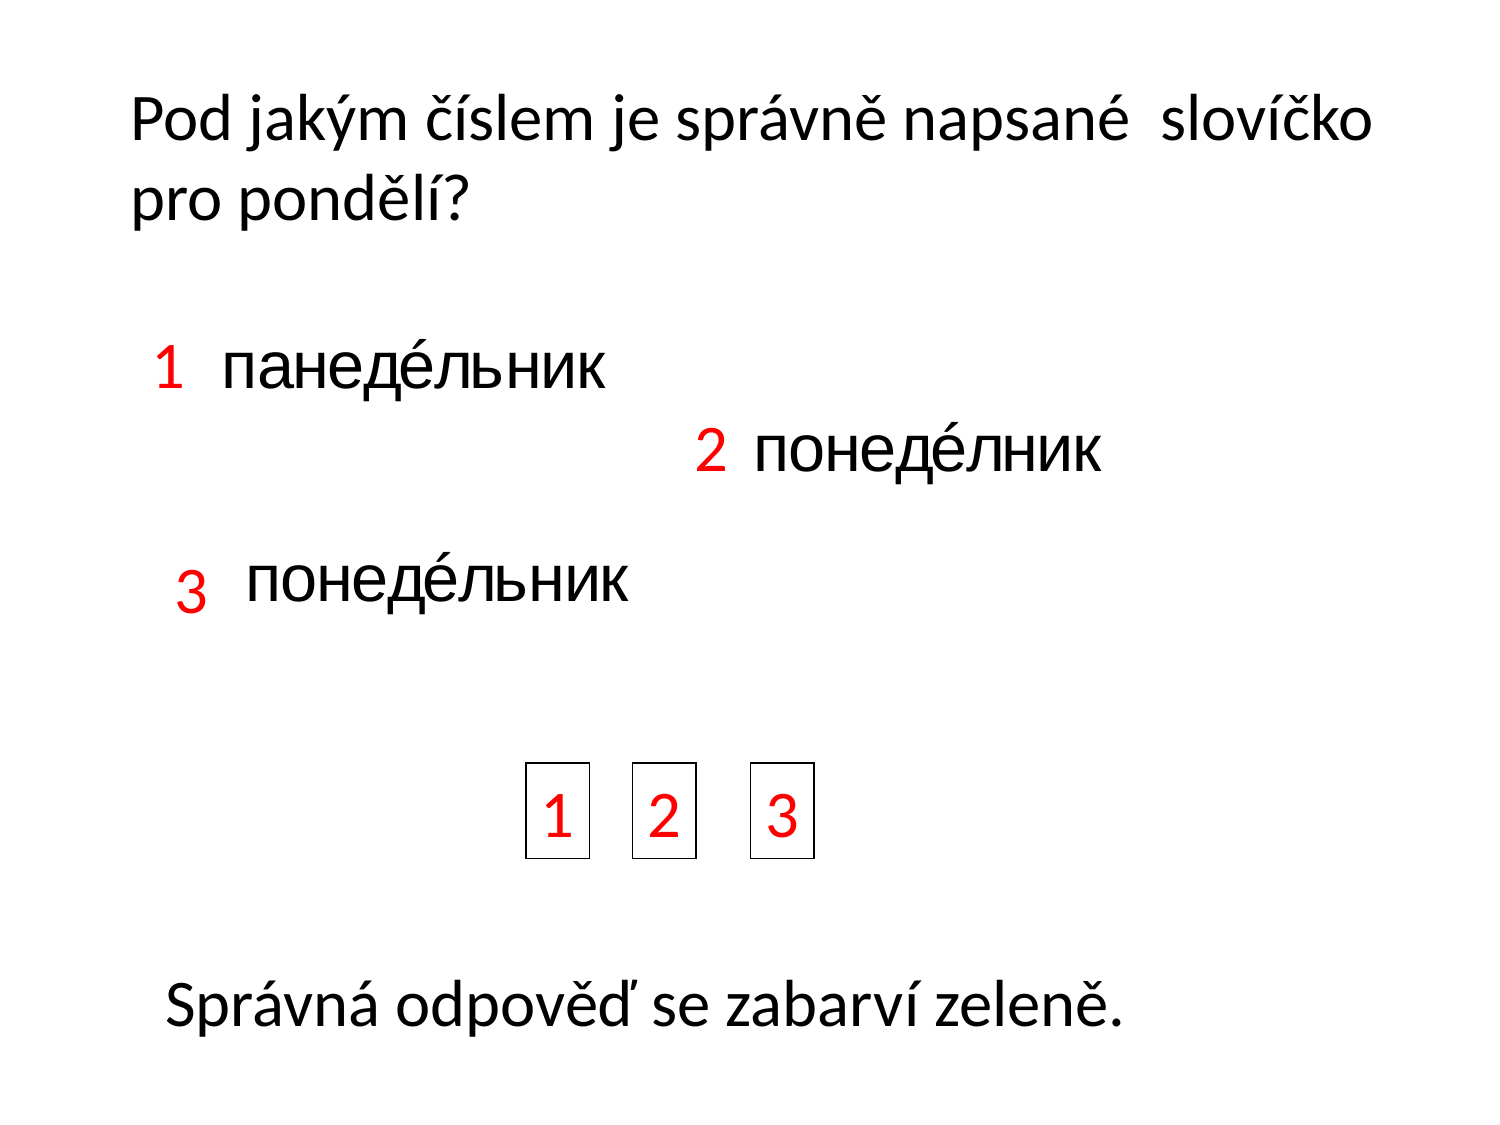

Pod jakým číslem je správně napsané slovíčko
pro pondělí?
1
п
н
е
д
é
л
ь
и
к
а
н
2
п
о
н
е
д
é
л
н
и
к
п
о
н
е
д
é
л
ь
н
и
к
3
1
2
3
Správná odpověď se zabarví zeleně.